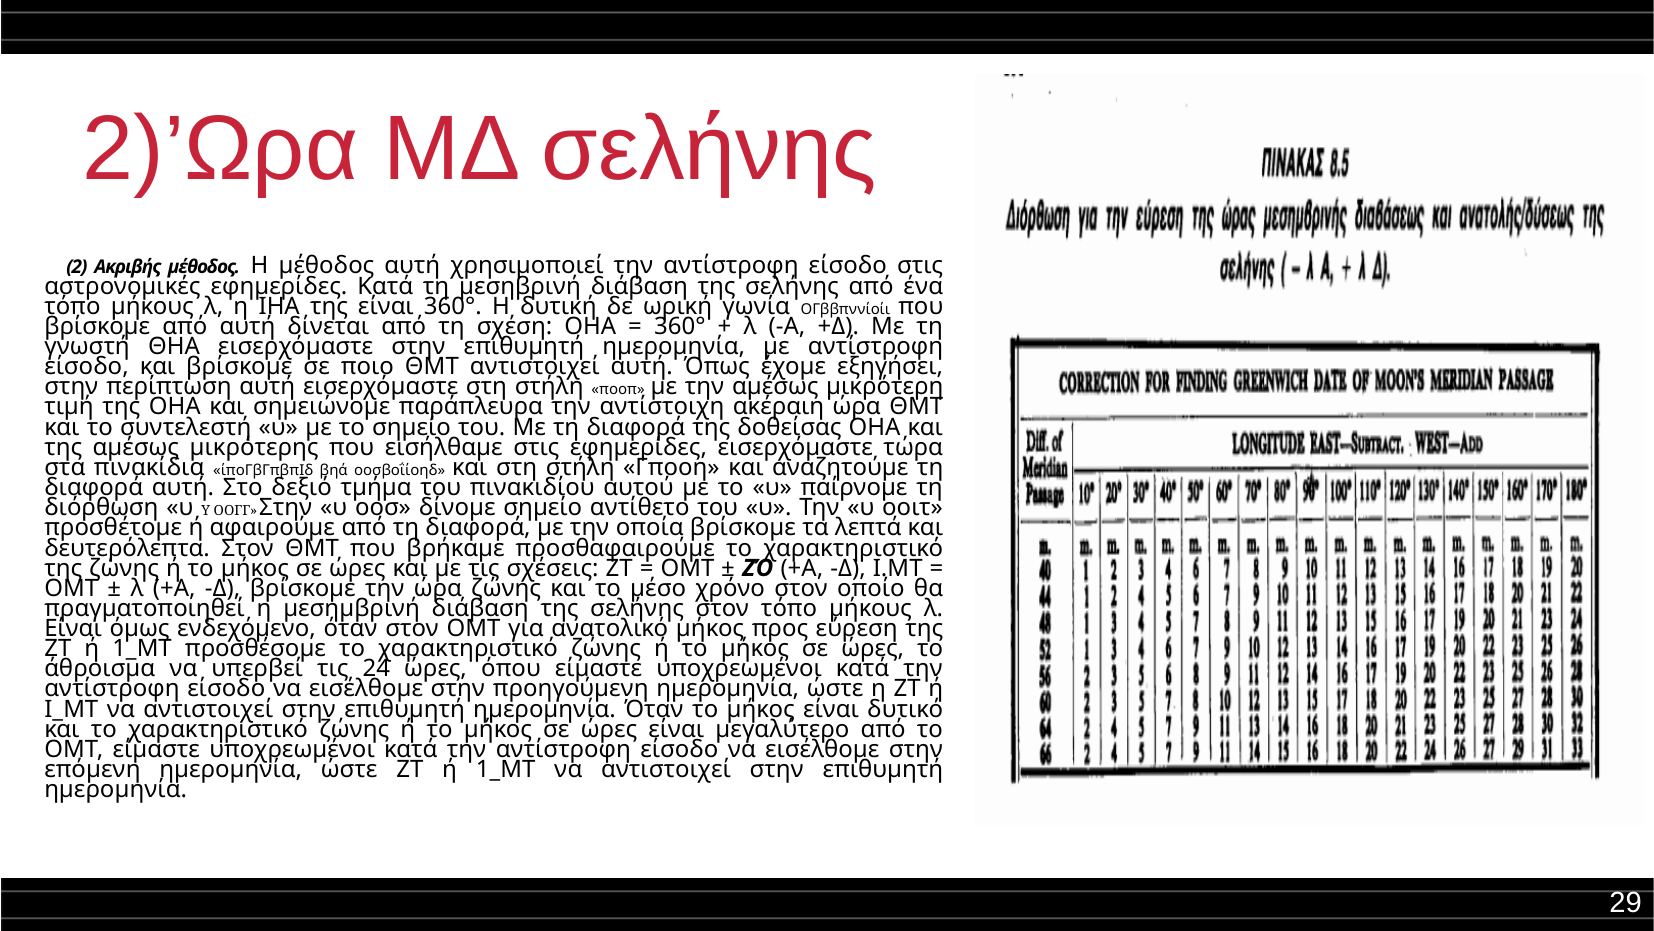

# 2)’Ωρα ΜΔ σελήνης
(2) Ακριβής μέθοδος. Η μέθοδος αυτή χρησιμοποιεί την αντίστροφη είσοδο στις αστρονομι­κές εφημερίδες. Κατά τη μεσηβρινή διάβαση της σελήνης από ένα τόπο μήκους λ, η ΙΗΑ της είναι 360°. Η δυτική δε ωρική γωνία ΟΓββπννίοίι που βρίσκομε από αυτή δίνεται από τη σχέση: ΟΗΑ = 360° + λ (-Α, +Δ). Με τη γνωστή ΘΗΑ εισερχόμαστε στην επιθυμητή ημερομηνία, με αντίστροφη είσοδο, και βρίσκομε σε ποιο ΘΜΤ αντιστοιχεί αυτή. Όπως έχομε εξηγήσει, στην περίπτωση αυτή εισερχόμαστε στη στήλη «ποοπ» με την αμέσως μικρότερη τιμή της ΟΗΑ και σημειώνομε παράπλευρα την αντίστοιχη ακέραιη ώρα ΘΜΤ και το συντελεστή «υ» με το σημείο του. Με τη διαφορά της δοθείσας ΟΗΑ και της αμέσως μικρότερης που εισήλθαμε στις εφημερίδες, εισερχόμαστε τώρα στα πινακίδια «ίποΓβΓπβπΙδ βηά οοσβοΐίοηδ» και στη στήλη «Γποοη» και αναζητούμε τη διαφορά αυτή. Στο δεξιό τμήμα του πινακιδίου αυτού με το «υ» παίρνομε τη διόρθωση «υ οογγ». Στην «υ οοσ» δίνομε σημείο αντίθετο του «υ». Την «υ οοιτ» προσθέτομε ή αφαιρούμε από τη διαφορά, με την οποία βρίσκομε τα λεπτά και δευτερόλεπτα. Στον ΘΜΤ που βρήκαμε προσθαφαιρούμε το χαρακτηριστικό της ζώνης ή το μήκος σε ώρες και με τις σχέσεις: ΖΤ = ΟΜΤ ± ΖΌ (+Α, -Δ), Ι.ΜΤ = ΟΜΤ ± λ (+Α, -Δ), βρίσκομε την ώρα ζώνης και το μέσο χρόνο στον οποίο θα πραγματοποιηθεί η μεσημβρινή διάβαση της σελήνης στον τόπο μήκους λ. Είναι όμως ενδεχόμενο, όταν στον ΟΜΤ για ανατολικό μήκος προς εύρεση της ΖΤ ή 1_ΜΤ προσθέσομε το χαρακτηριστικό ζώνης ή το μήκος σε ώρες, το άθροισμα να υπερβεί τις 24 ώρες, όπου είμαστε υποχρεωμένοι κατά την αντίστροφη είσοδο να εισέλθομε στην προηγούμενη ημερομηνία, ώστε η ΖΤ ή Ι_ΜΤ να αντιστοιχεί στην επιθυμητή ημερομηνία. Όταν το μήκος είναι δυτικό και το χαρακτηριστικό ζώνης ή το μήκος σε ώρες είναι μεγαλύτερο από το ΟΜΤ, είμαστε υποχρεωμένοι κατά την αντίστροφη είσοδο να εισέλθομε στην επόμενη ημερομηνία, ώστε ΖΤ ή 1_ΜΤ να αντιστοιχεί στην επιθυμητή ημερομηνία.